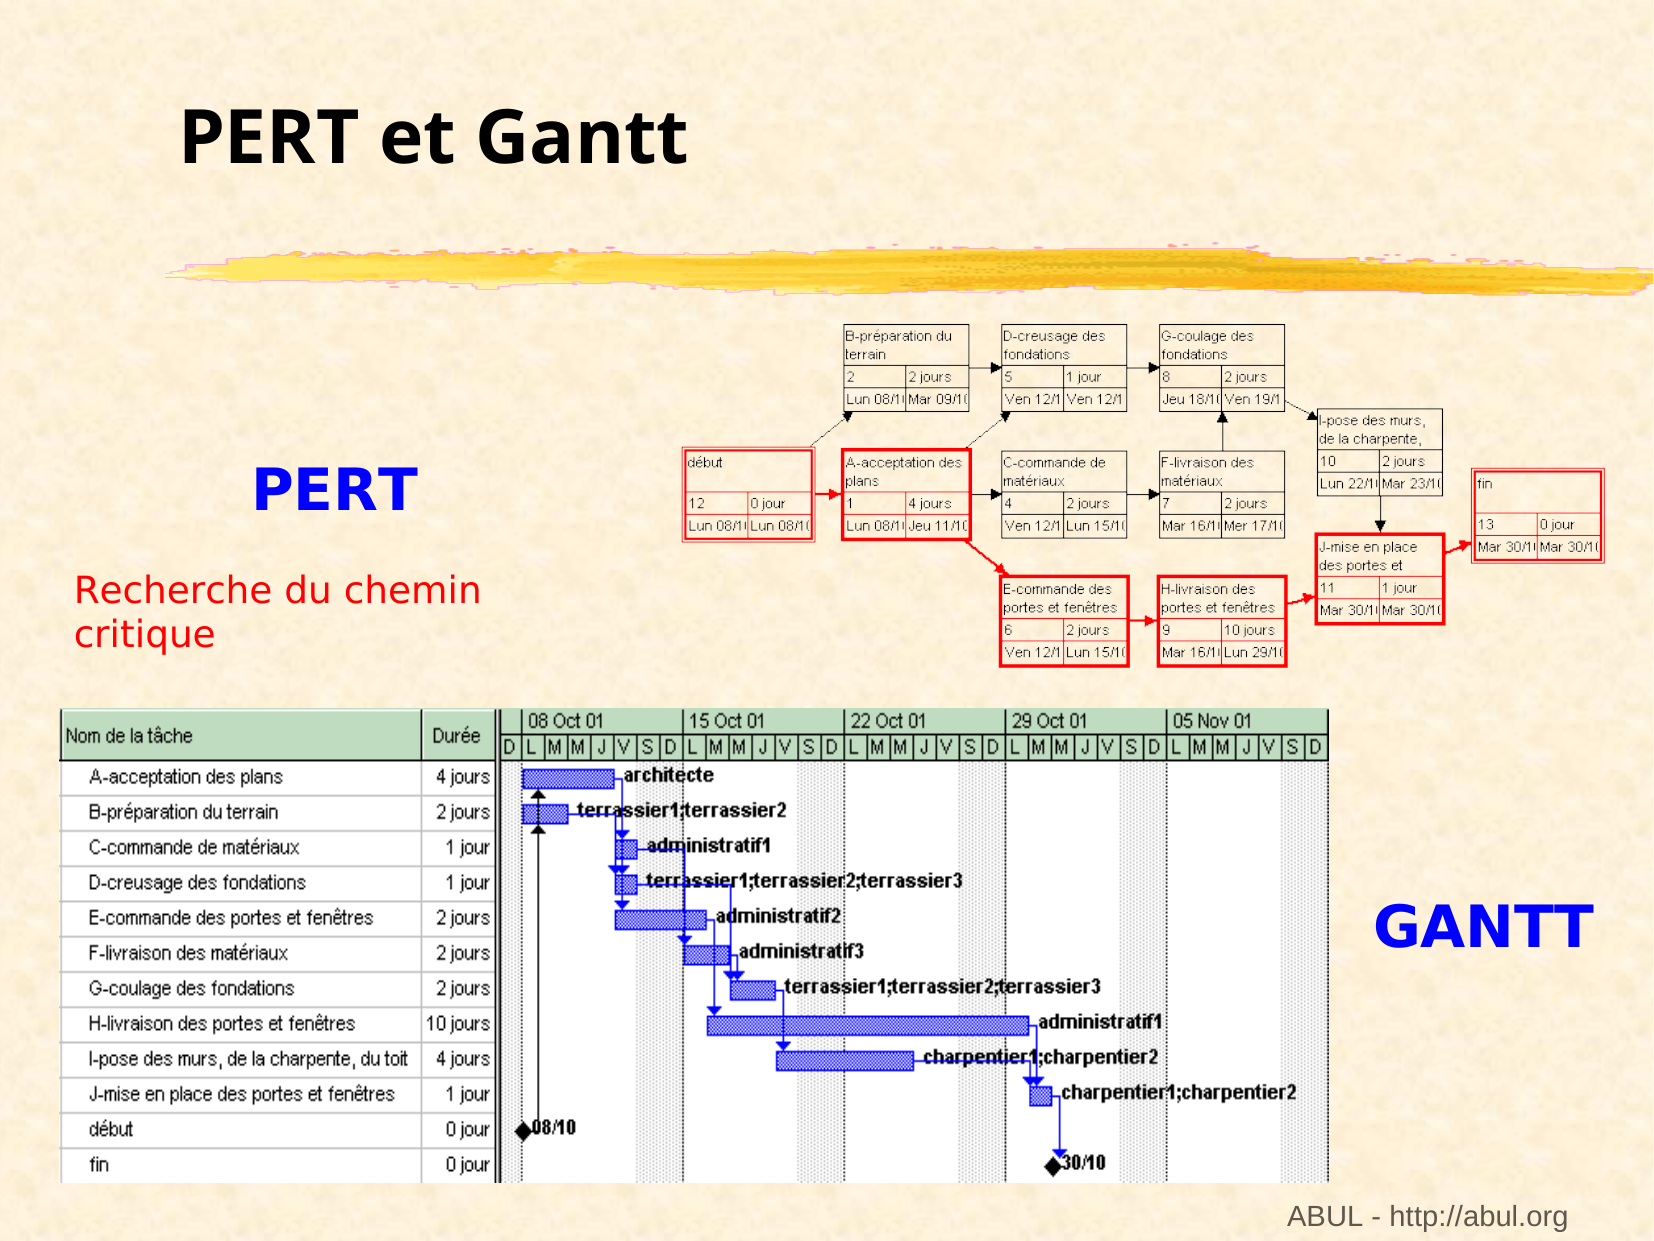

# PERT et Gantt
PERT
Recherche du chemin critique
GANTT